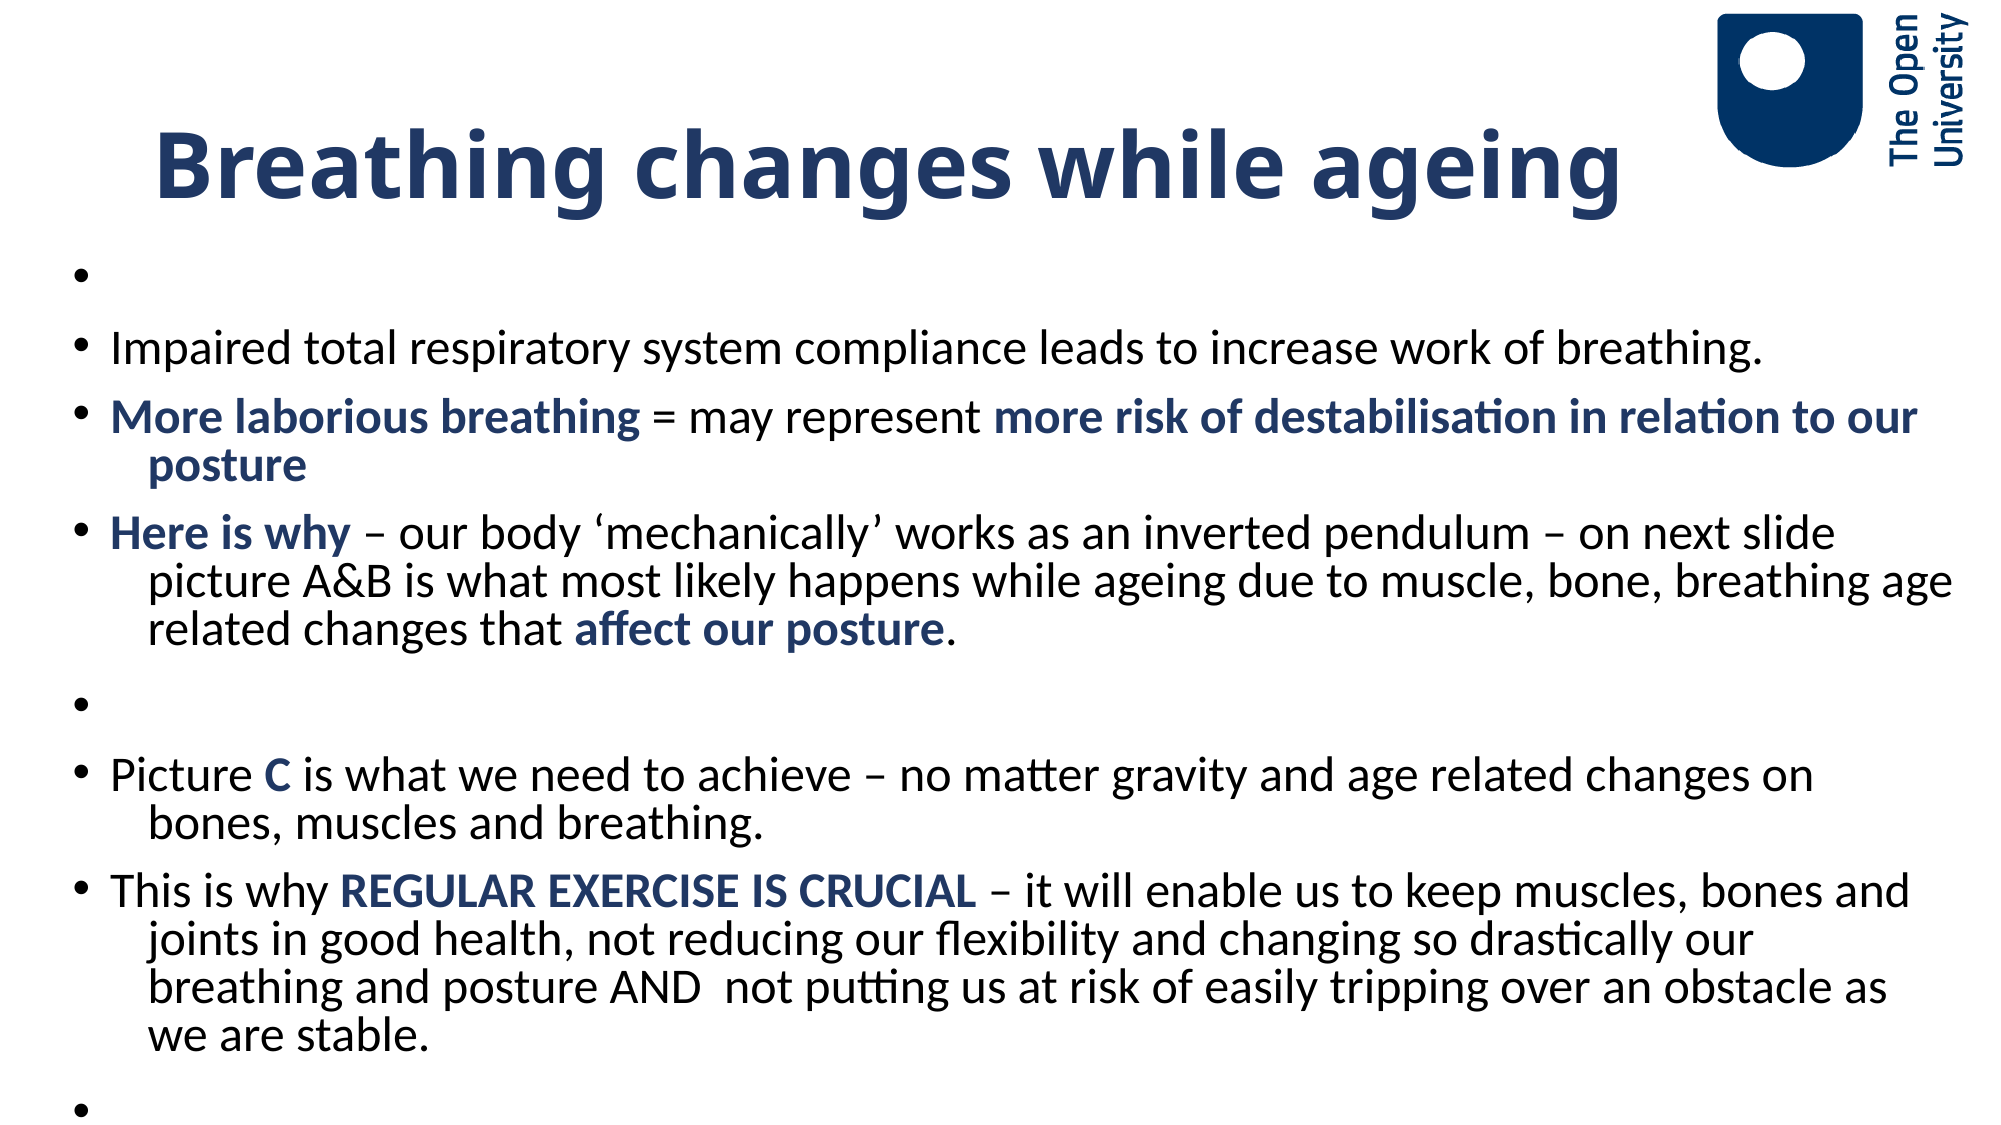

# Breathing changes while ageing
Impaired total respiratory system compliance leads to increase work of breathing.
More laborious breathing = may represent more risk of destabilisation in relation to our posture
Here is why – our body ‘mechanically’ works as an inverted pendulum – on next slide picture A&B is what most likely happens while ageing due to muscle, bone, breathing age related changes that affect our posture.
Picture C is what we need to achieve – no matter gravity and age related changes on bones, muscles and breathing.
This is why REGULAR EXERCISE IS CRUCIAL – it will enable us to keep muscles, bones and joints in good health, not reducing our flexibility and changing so drastically our breathing and posture AND not putting us at risk of easily tripping over an obstacle as we are stable.